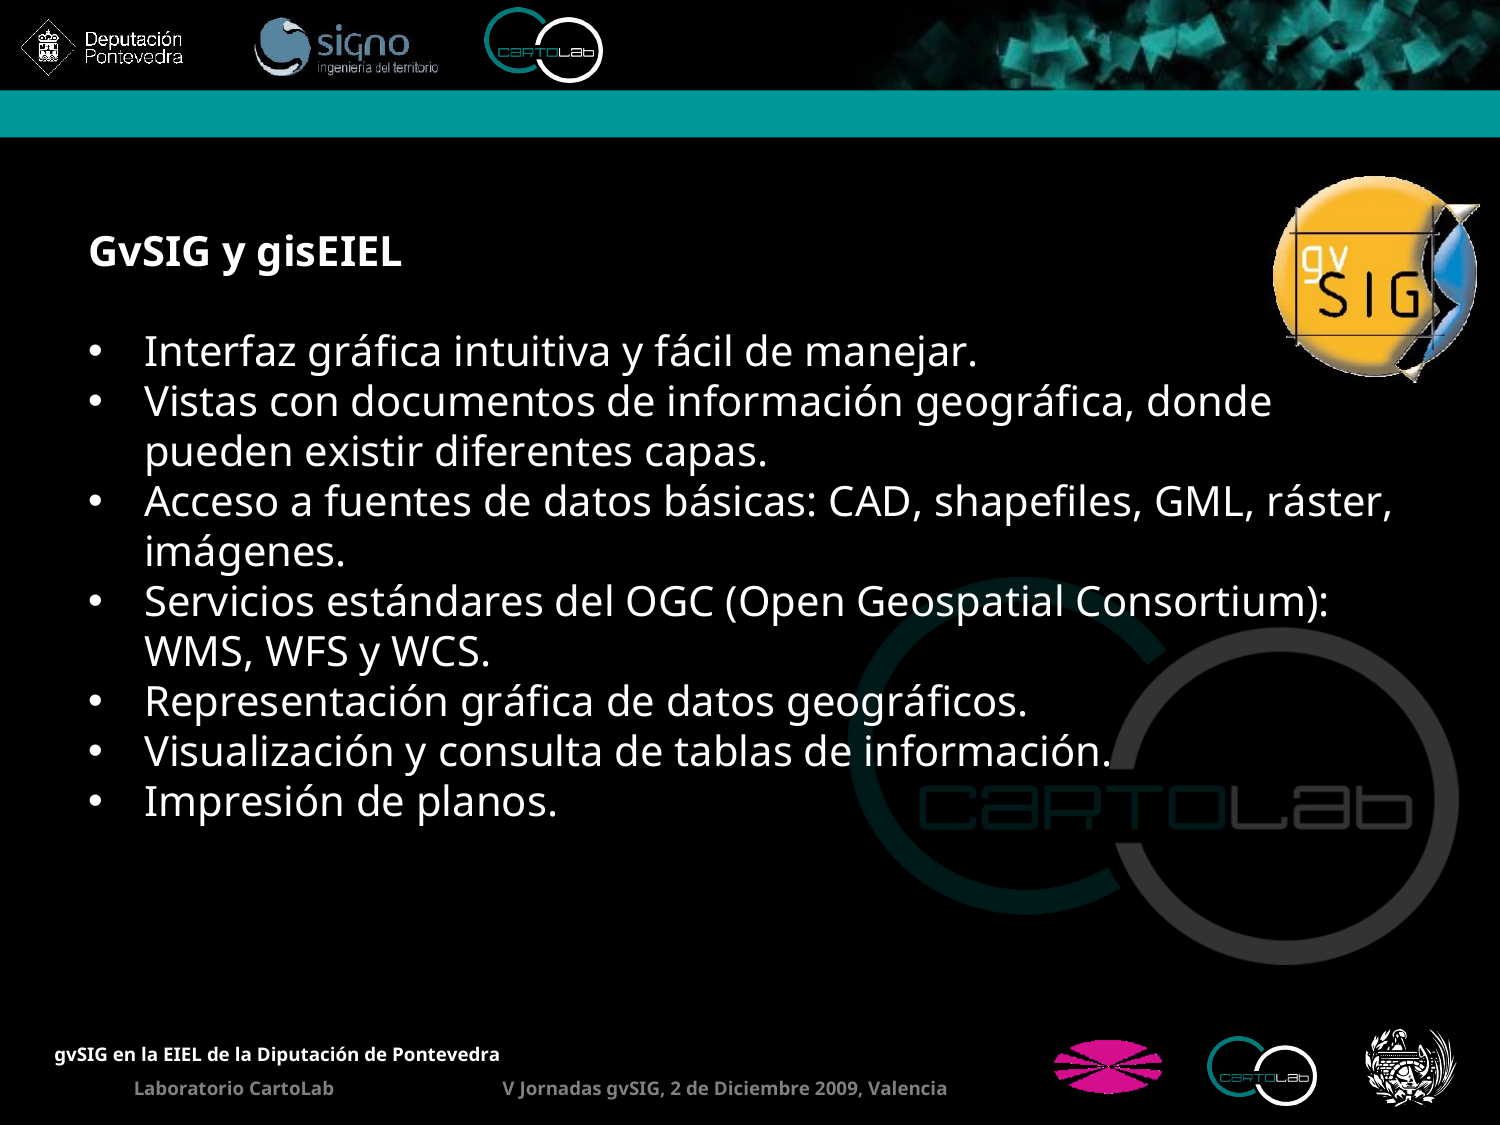

GvSIG y gisEIEL
Interfaz gráfica intuitiva y fácil de manejar.
Vistas con documentos de información geográfica, donde pueden existir diferentes capas.
Acceso a fuentes de datos básicas: CAD, shapefiles, GML, ráster, imágenes.
Servicios estándares del OGC (Open Geospatial Consortium): WMS, WFS y WCS.
Representación gráfica de datos geográficos.
Visualización y consulta de tablas de información.
Impresión de planos.